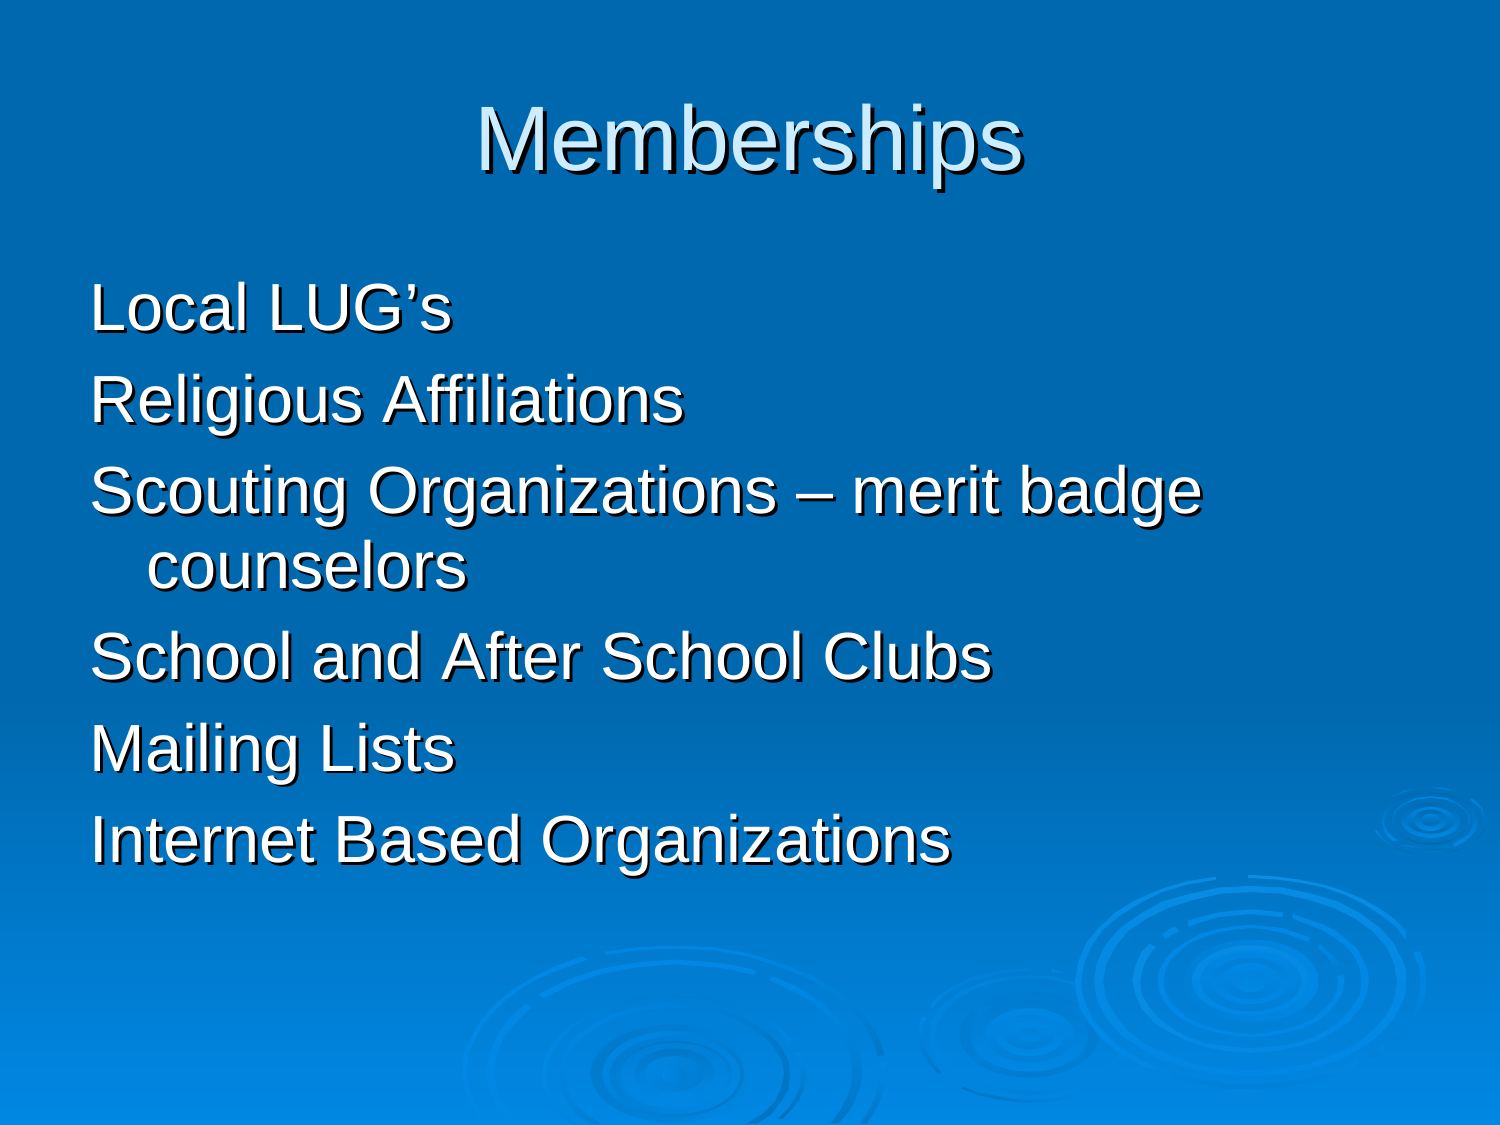

# Memberships
Local LUG’s
Religious Affiliations
Scouting Organizations – merit badge counselors
School and After School Clubs
Mailing Lists
Internet Based Organizations